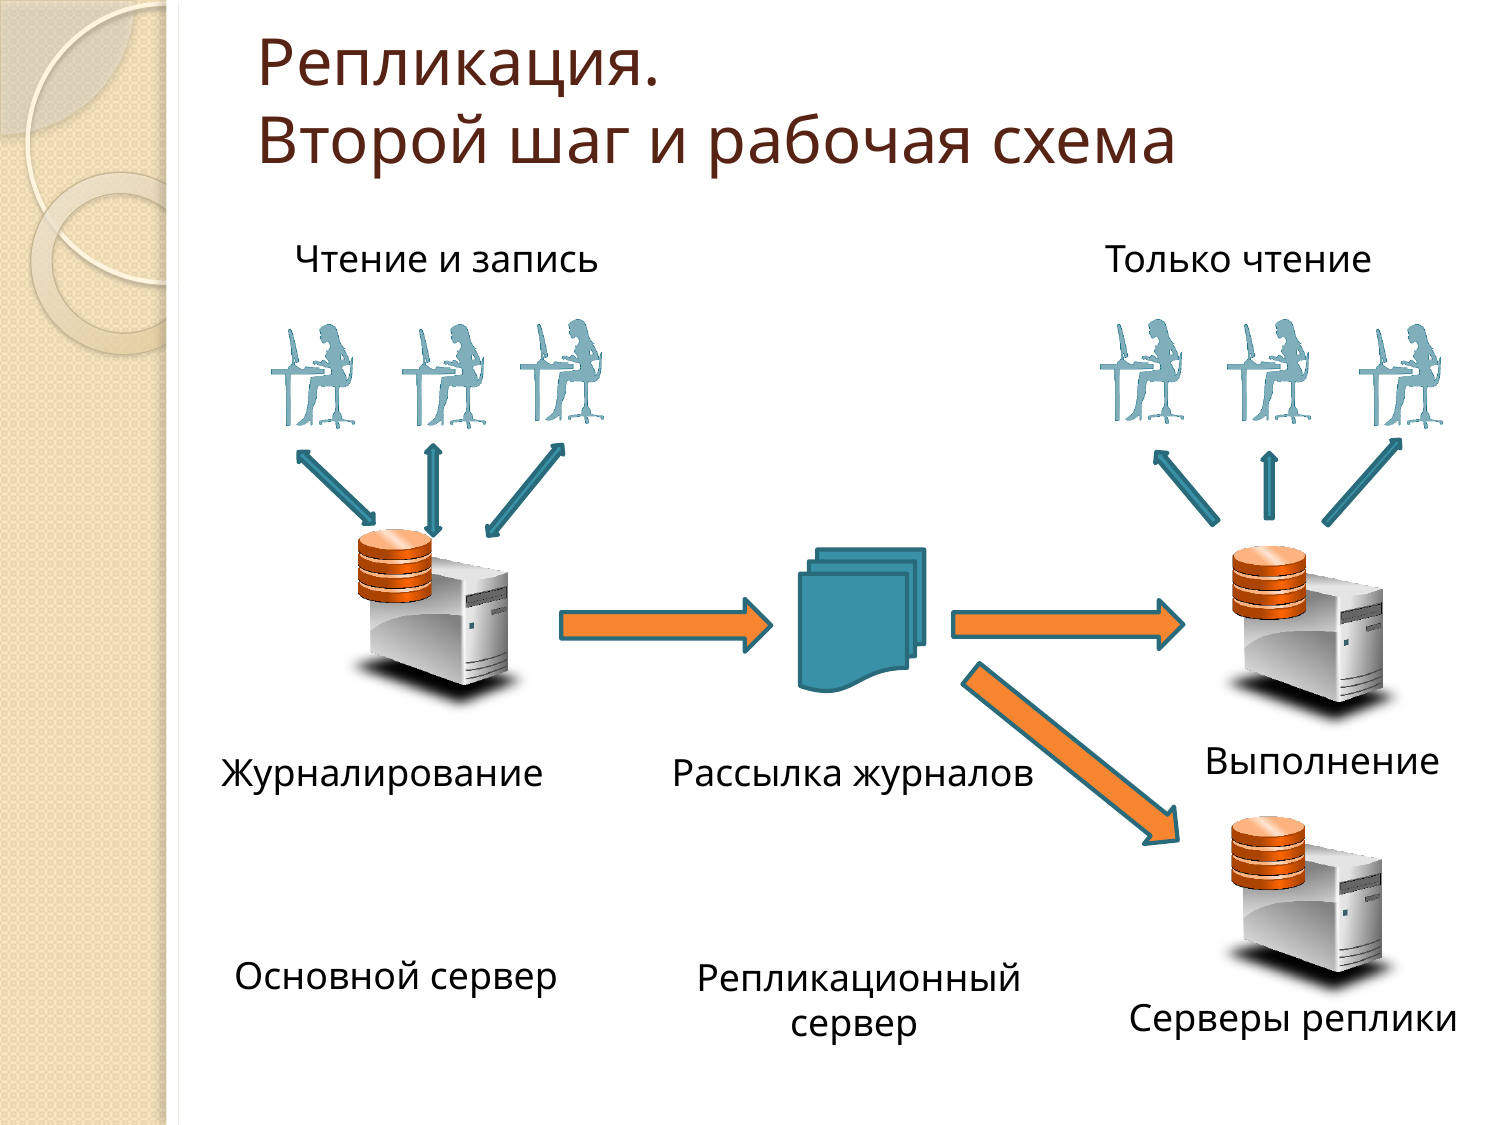

# Репликация. Второй шаг и рабочая схема
Чтение и запись
Только чтение
Выполнение
Журналирование
Рассылка журналов
Основной сервер
Репликационный сервер
Серверы реплики